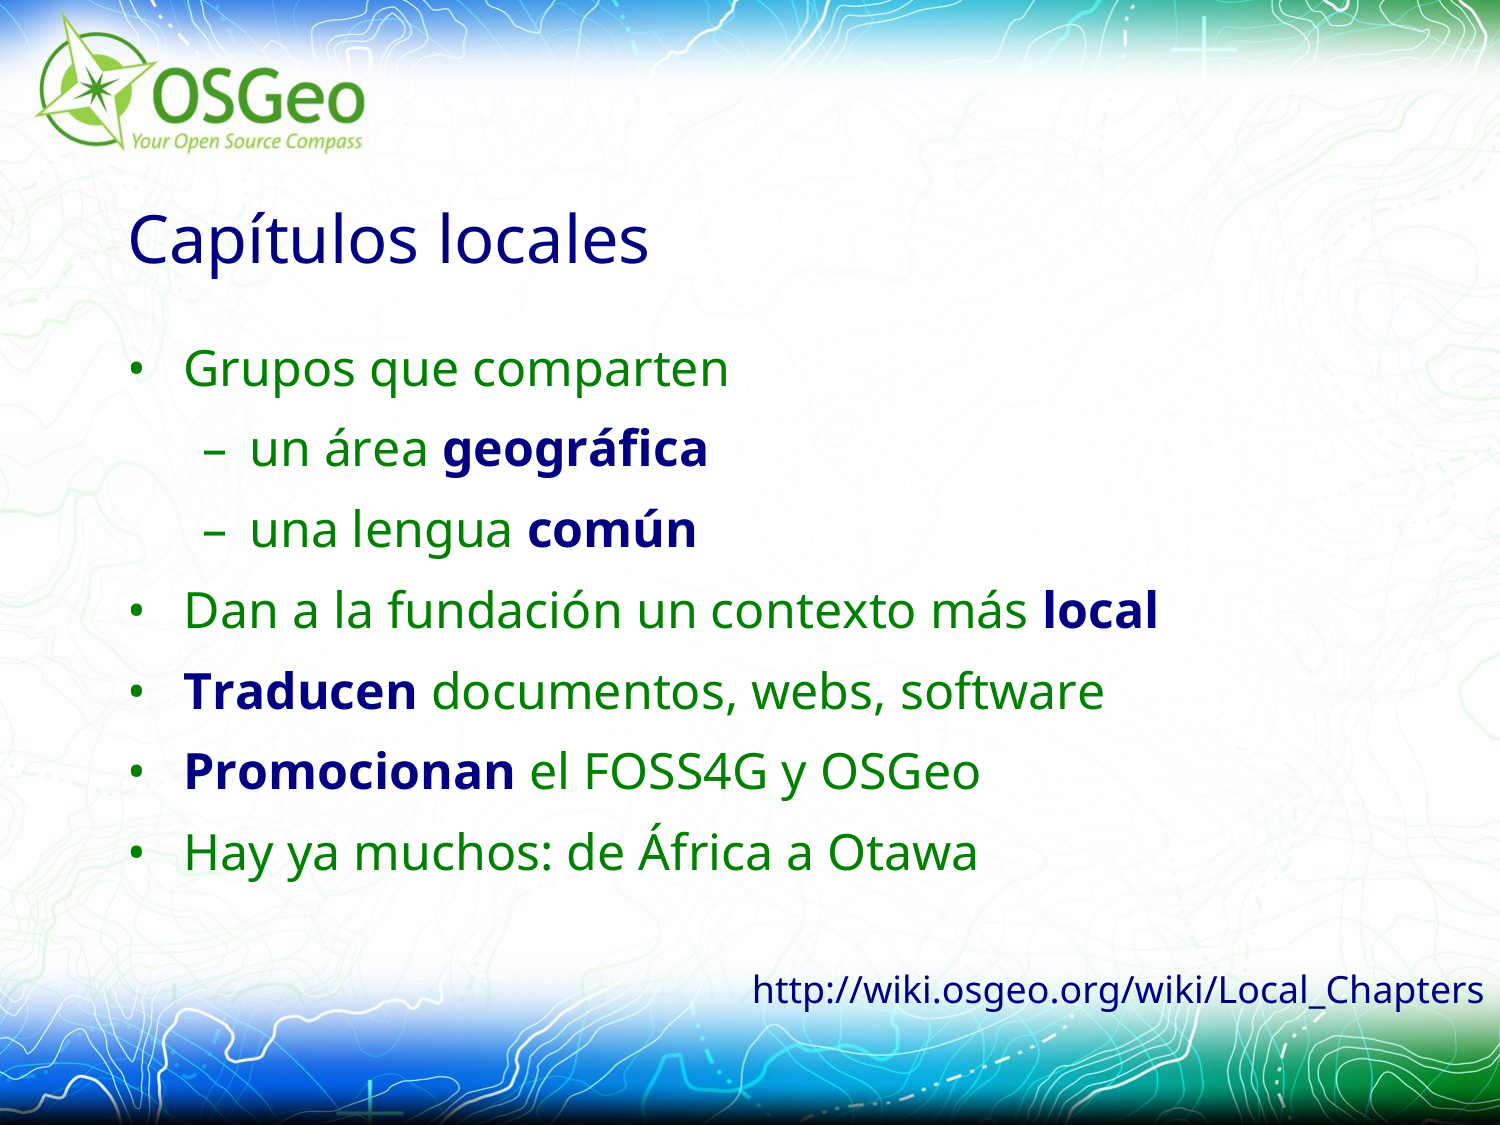

# Capítulos locales
Grupos que comparten
un área geográfica
una lengua común
Dan a la fundación un contexto más local
Traducen documentos, webs, software
Promocionan el FOSS4G y OSGeo
Hay ya muchos: de África a Otawa
http://wiki.osgeo.org/wiki/Local_Chapters